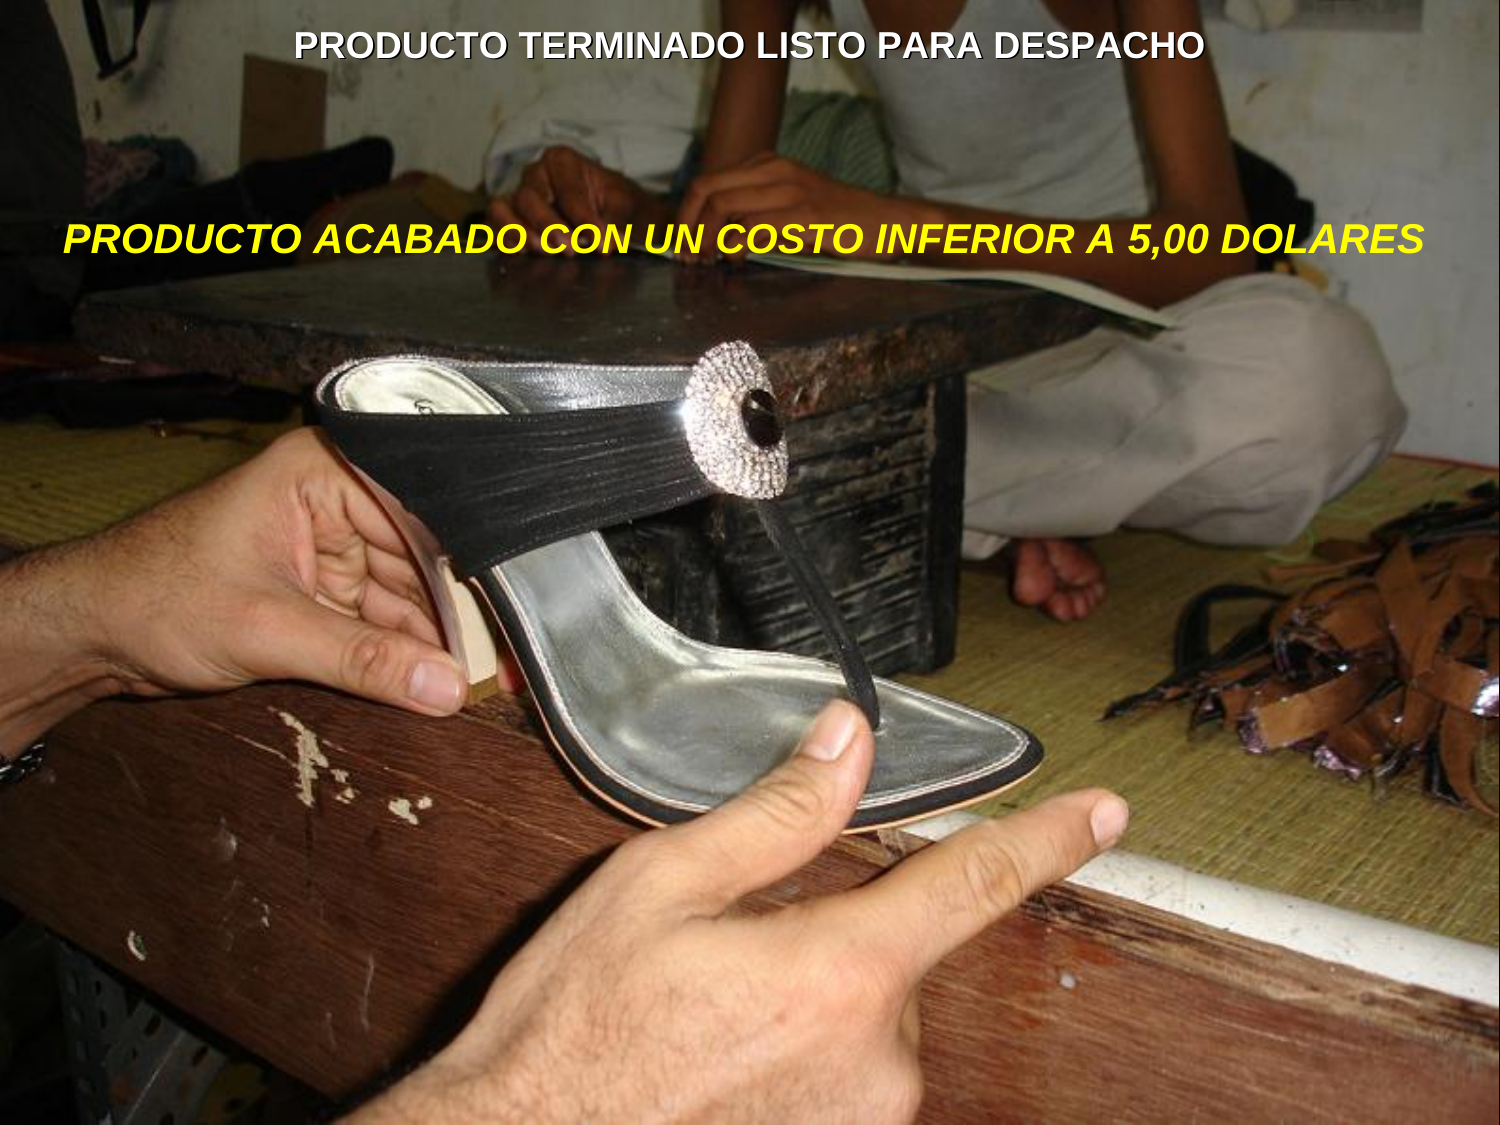

PRODUCTO TERMINADO LISTO PARA DESPACHO
PRODUCTO ACABADO CON UN COSTO INFERIOR A 5,00 DOLARES